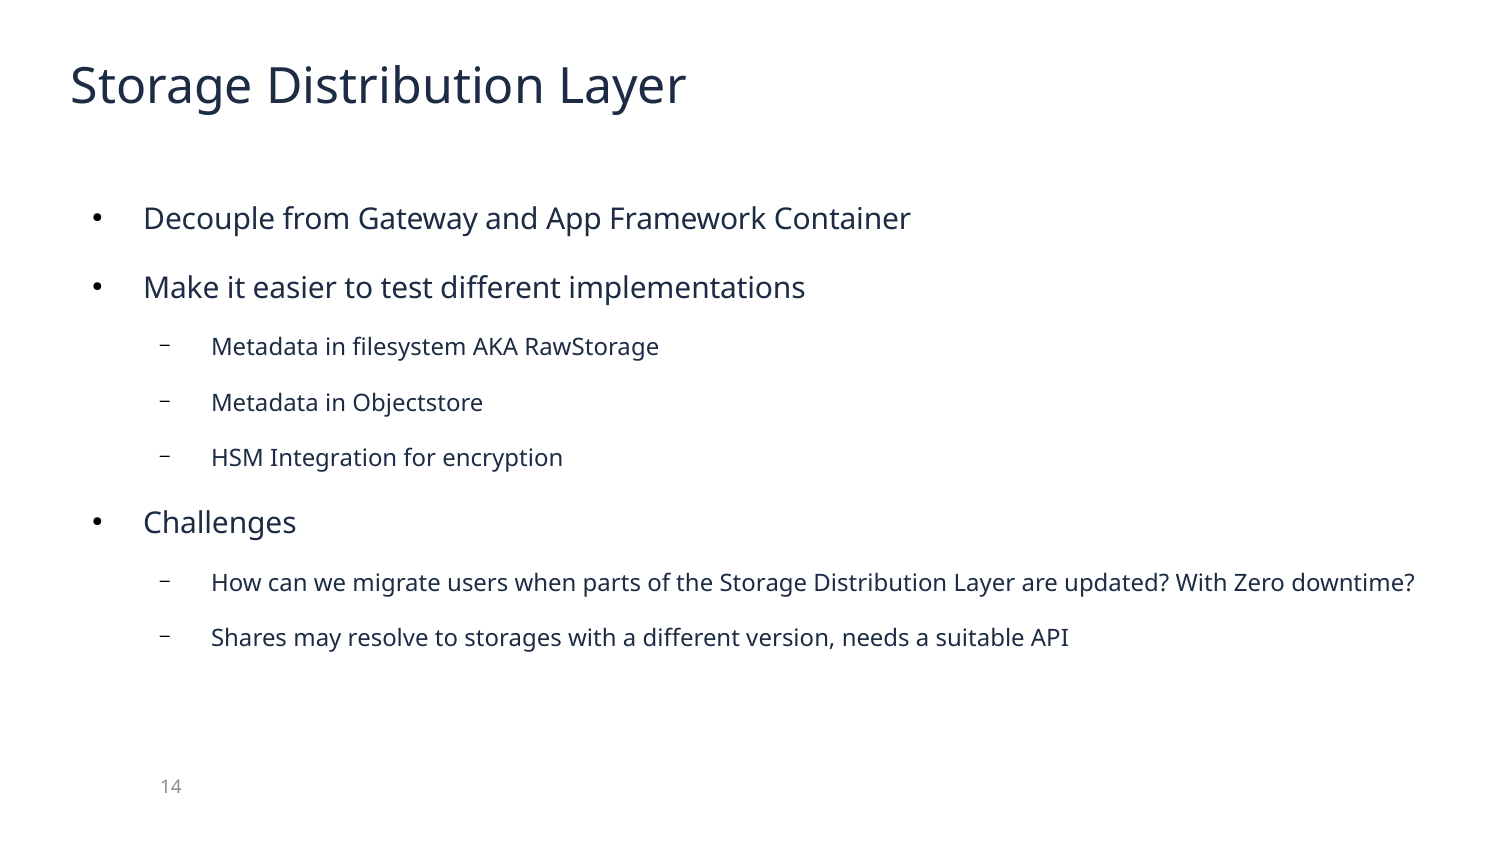

# Storage Distribution Layer
Decouple from Gateway and App Framework Container
Make it easier to test different implementations
Metadata in filesystem AKA RawStorage
Metadata in Objectstore
HSM Integration for encryption
Challenges
How can we migrate users when parts of the Storage Distribution Layer are updated? With Zero downtime?
Shares may resolve to storages with a different version, needs a suitable API